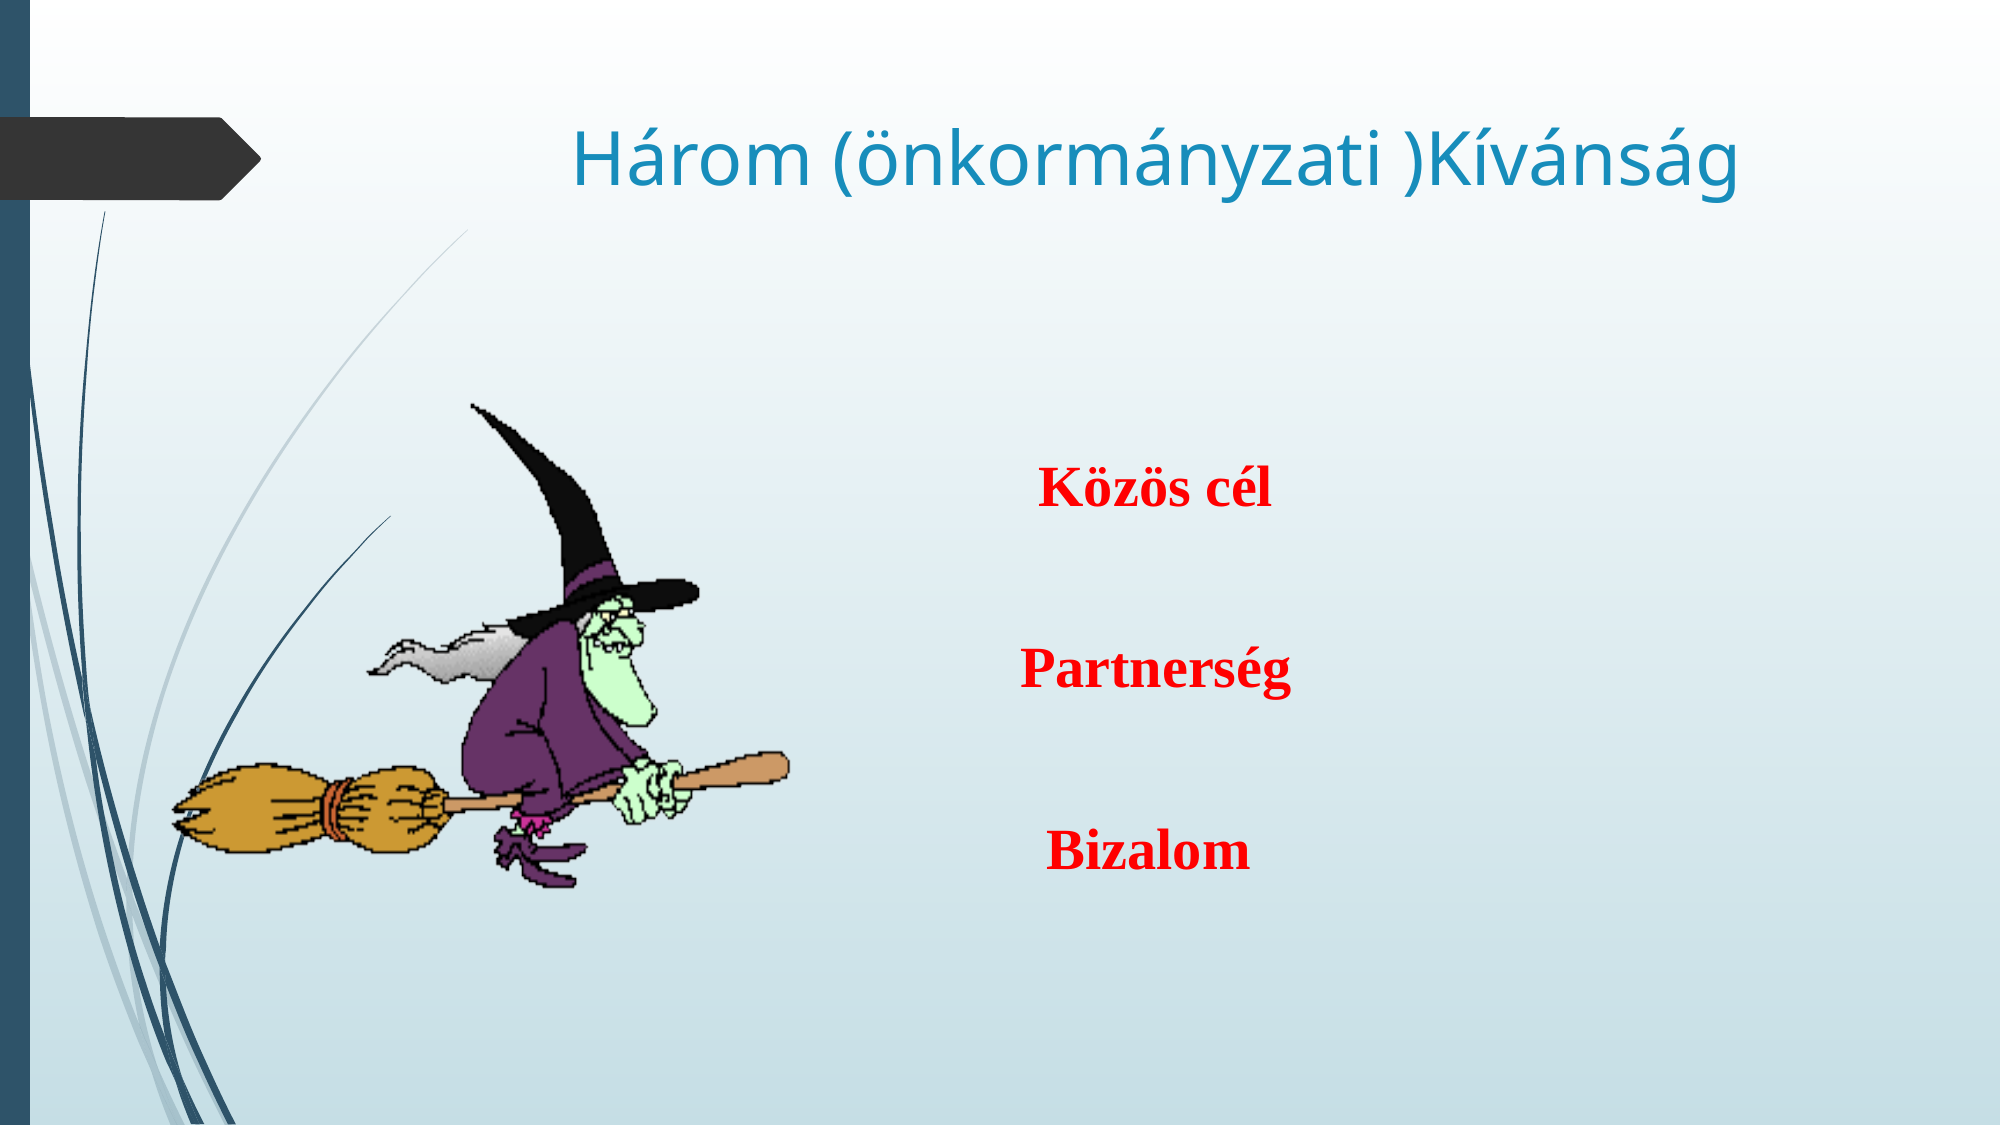

# Három (önkormányzati )Kívánság
Közös cél
Partnerség
Bizalom